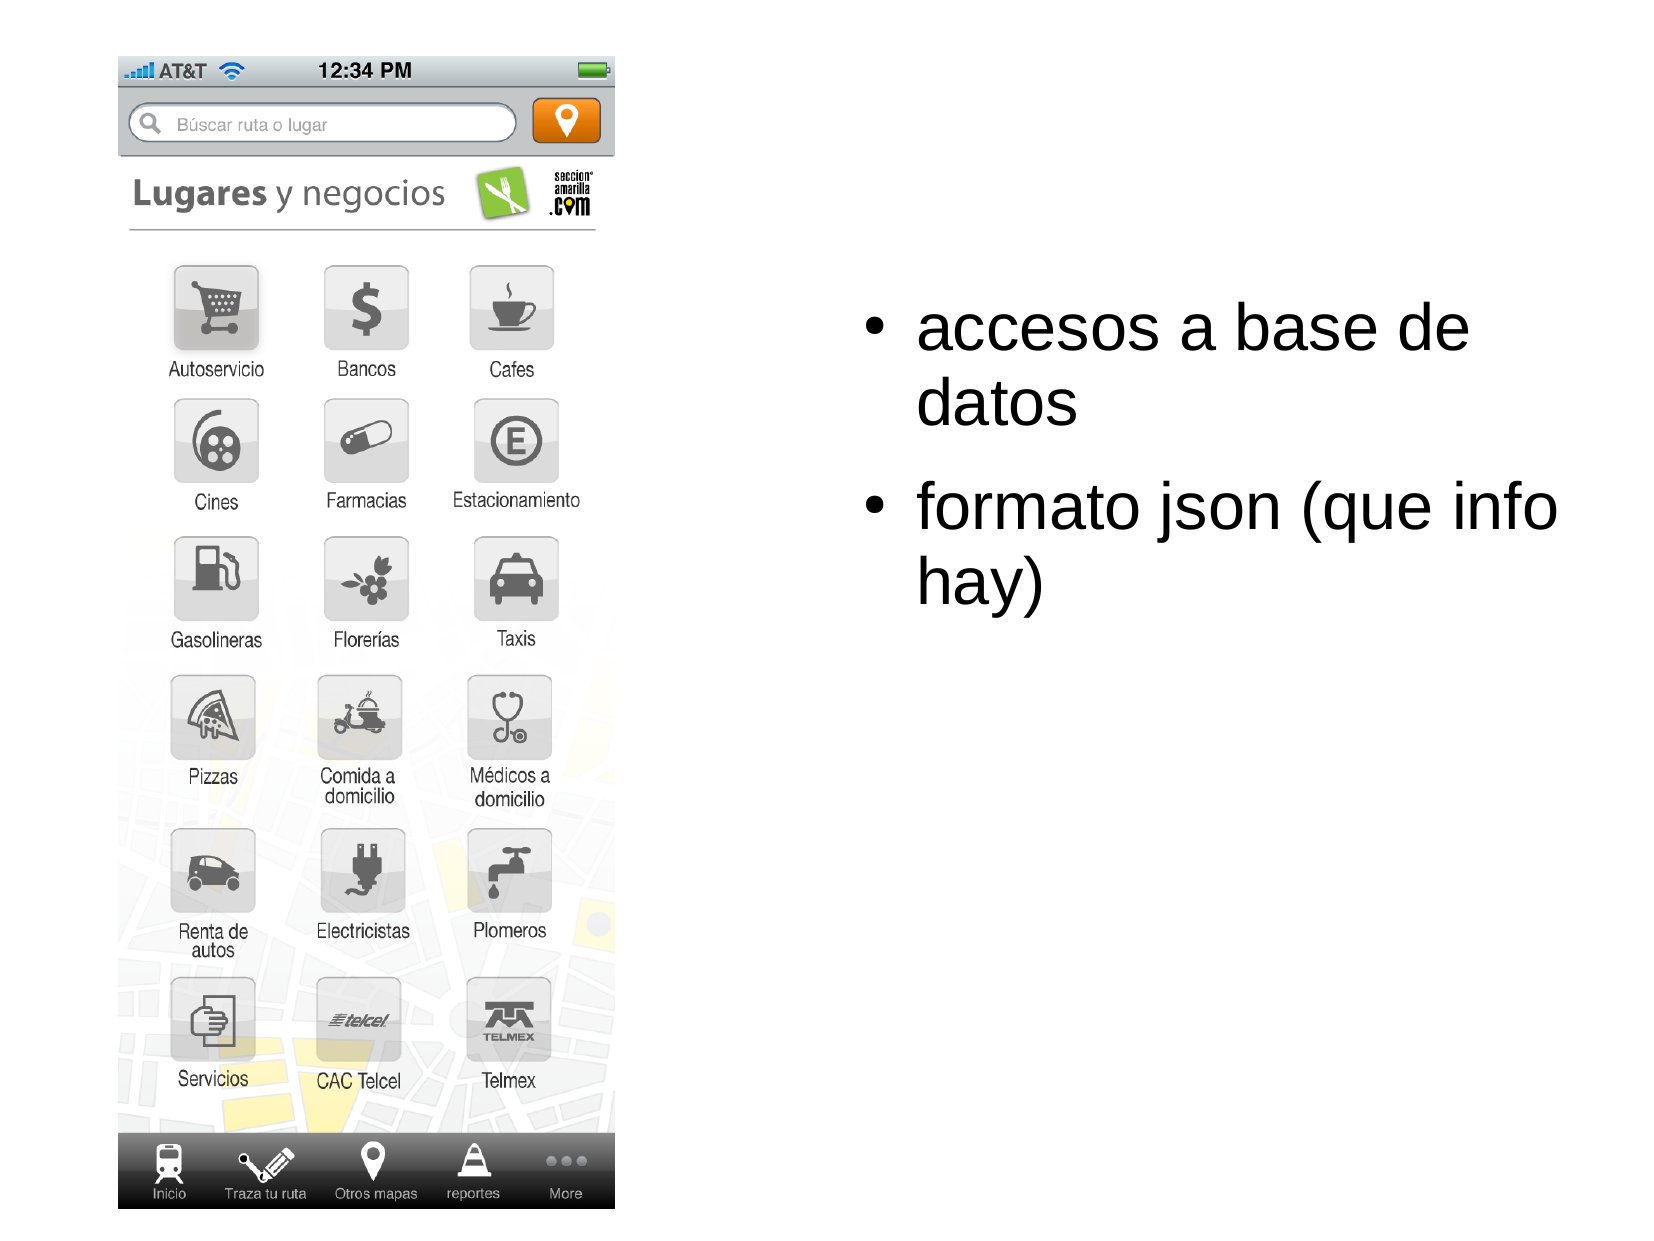

#
accesos a base de datos
formato json (que info hay)